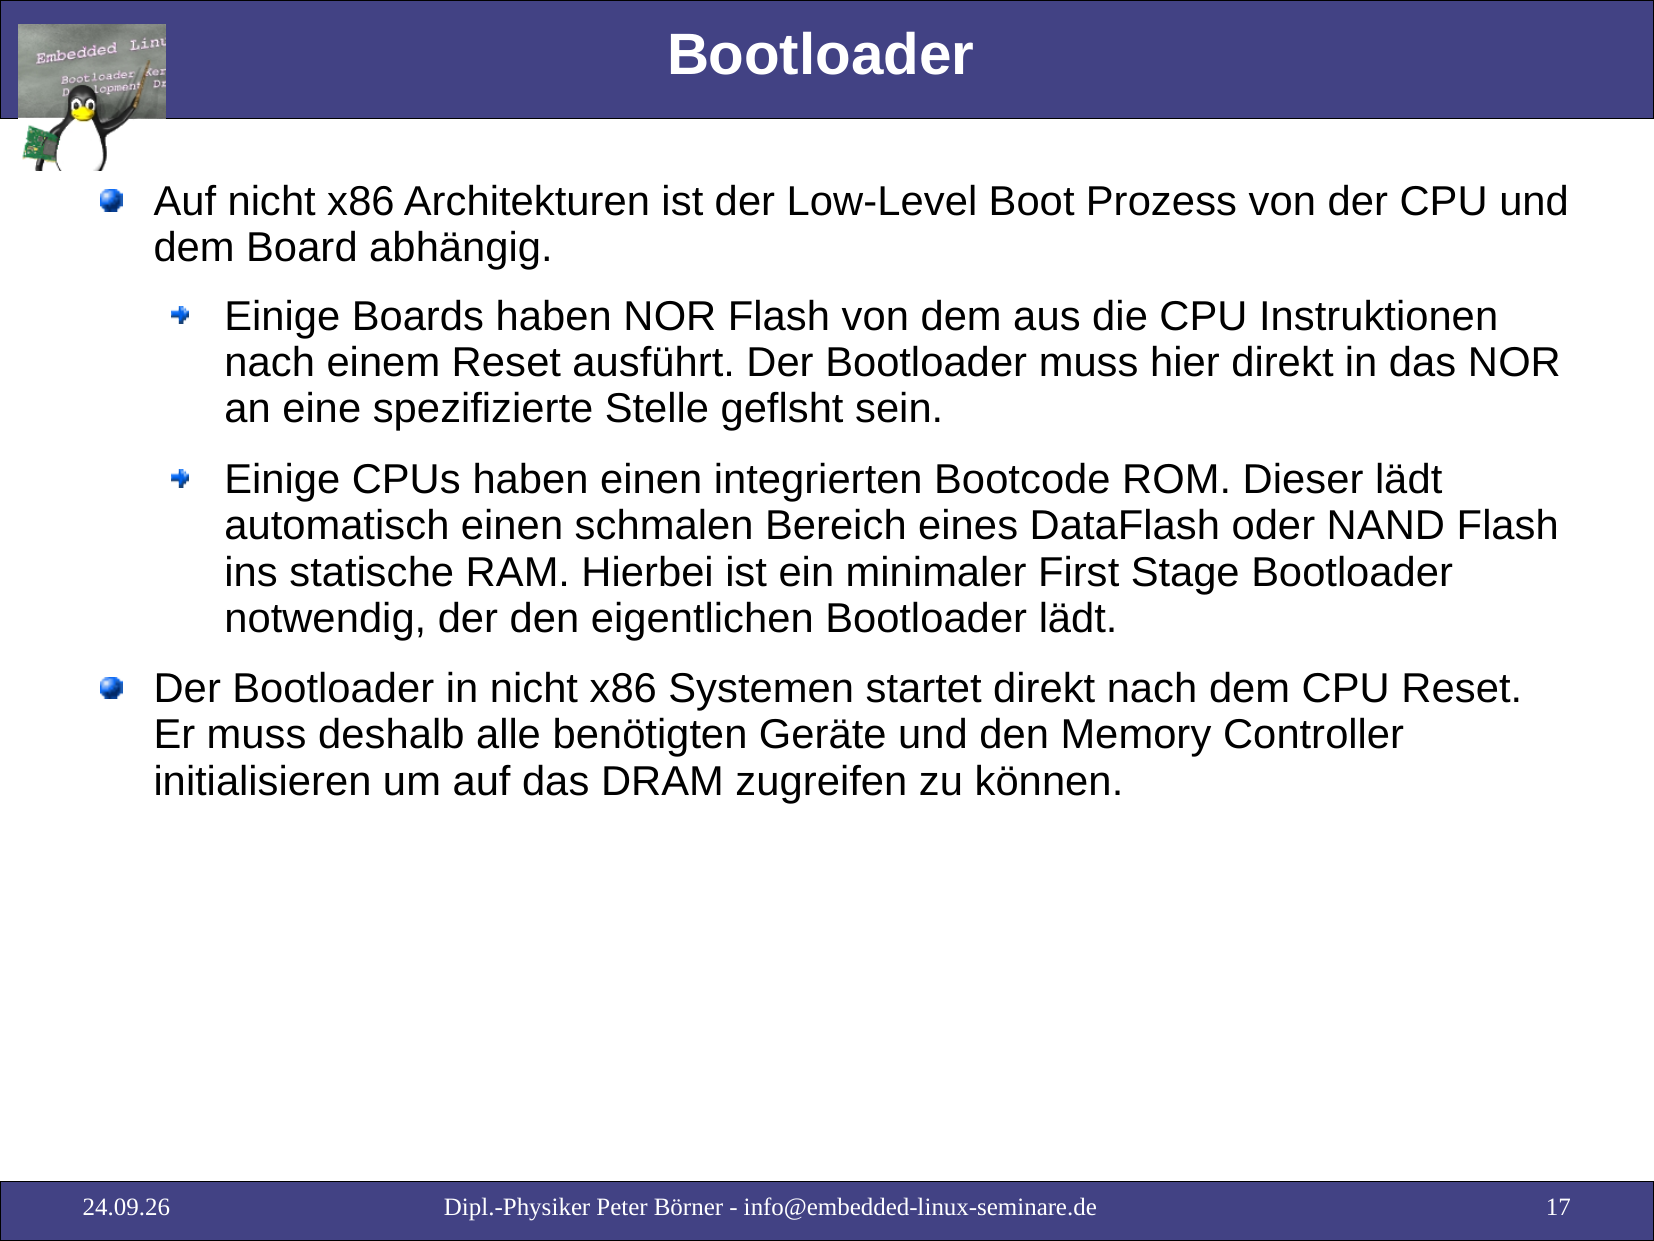

# Bootloader
Auf nicht x86 Architekturen ist der Low-Level Boot Prozess von der CPU und dem Board abhängig.
Einige Boards haben NOR Flash von dem aus die CPU Instruktionen nach einem Reset ausführt. Der Bootloader muss hier direkt in das NOR an eine spezifizierte Stelle geflsht sein.
Einige CPUs haben einen integrierten Bootcode ROM. Dieser lädt automatisch einen schmalen Bereich eines DataFlash oder NAND Flash ins statische RAM. Hierbei ist ein minimaler First Stage Bootloader notwendig, der den eigentlichen Bootloader lädt.
Der Bootloader in nicht x86 Systemen startet direkt nach dem CPU Reset. Er muss deshalb alle benötigten Geräte und den Memory Controller initialisieren um auf das DRAM zugreifen zu können.
 Dipl.-Physiker Peter Börner - info@embedded-linux-seminare.de
17